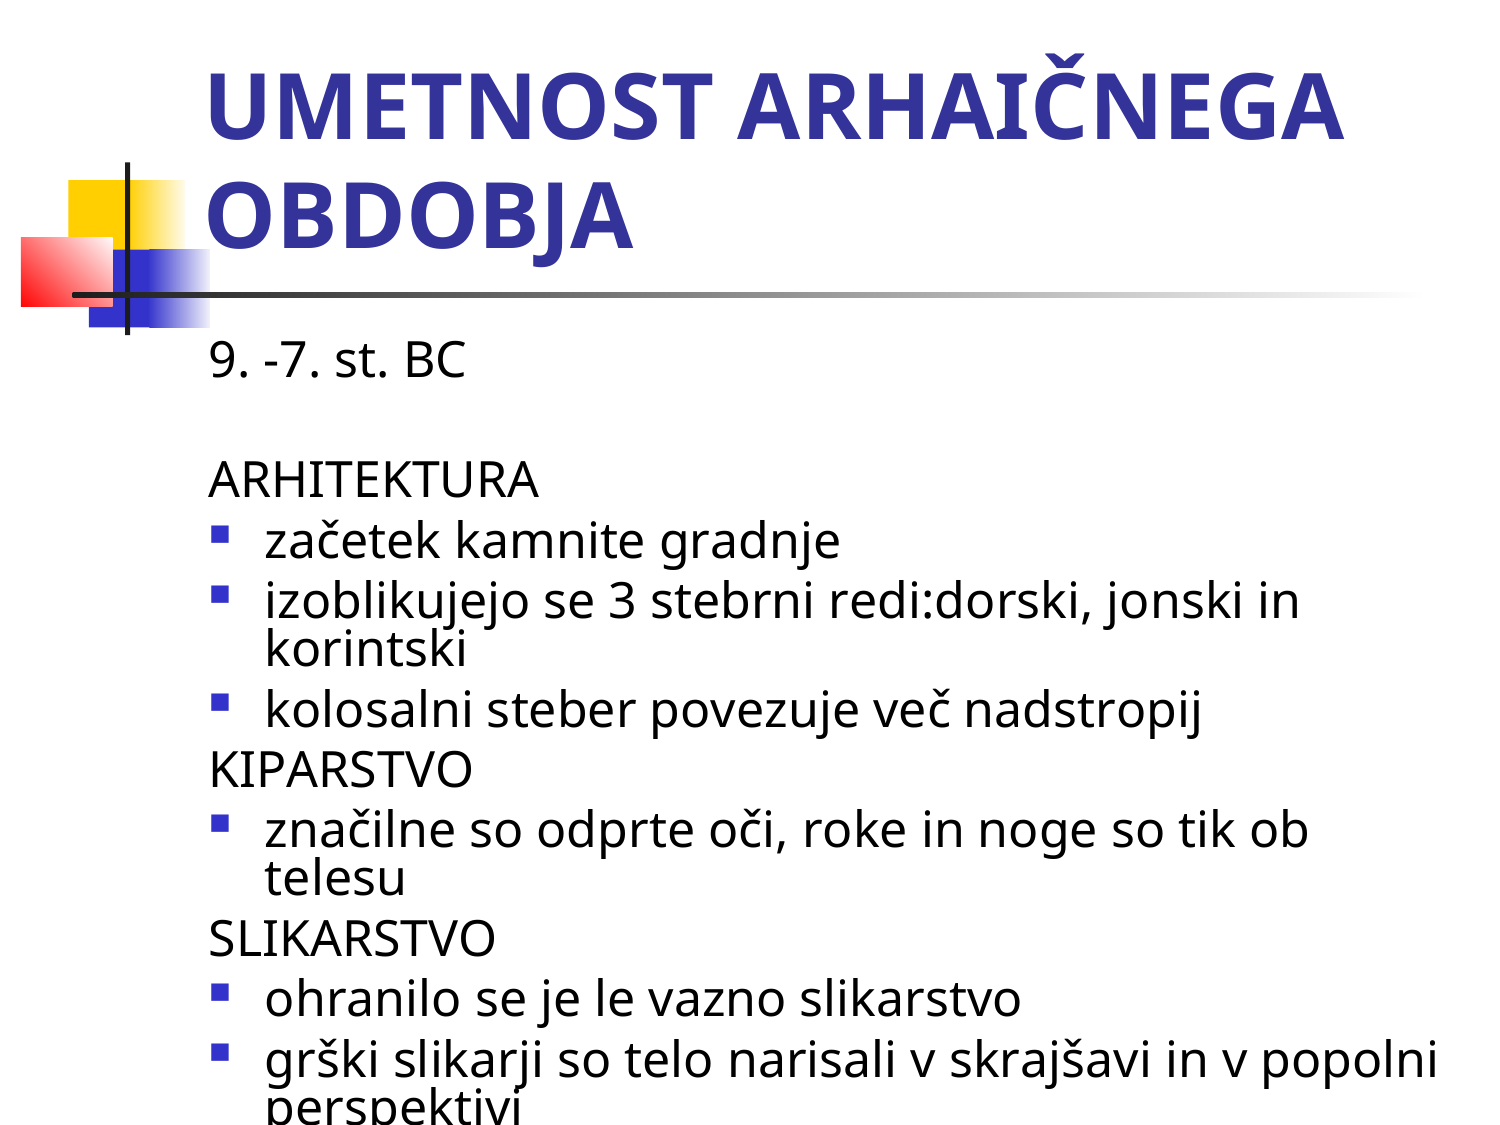

# UMETNOST ARHAIČNEGA OBDOBJA
9. -7. st. BC
ARHITEKTURA
začetek kamnite gradnje
izoblikujejo se 3 stebrni redi:dorski, jonski in korintski
kolosalni steber povezuje več nadstropij
KIPARSTVO
značilne so odprte oči, roke in noge so tik ob telesu
SLIKARSTVO
ohranilo se je le vazno slikarstvo
grški slikarji so telo narisali v skrajšavi in v popolni perspektivi